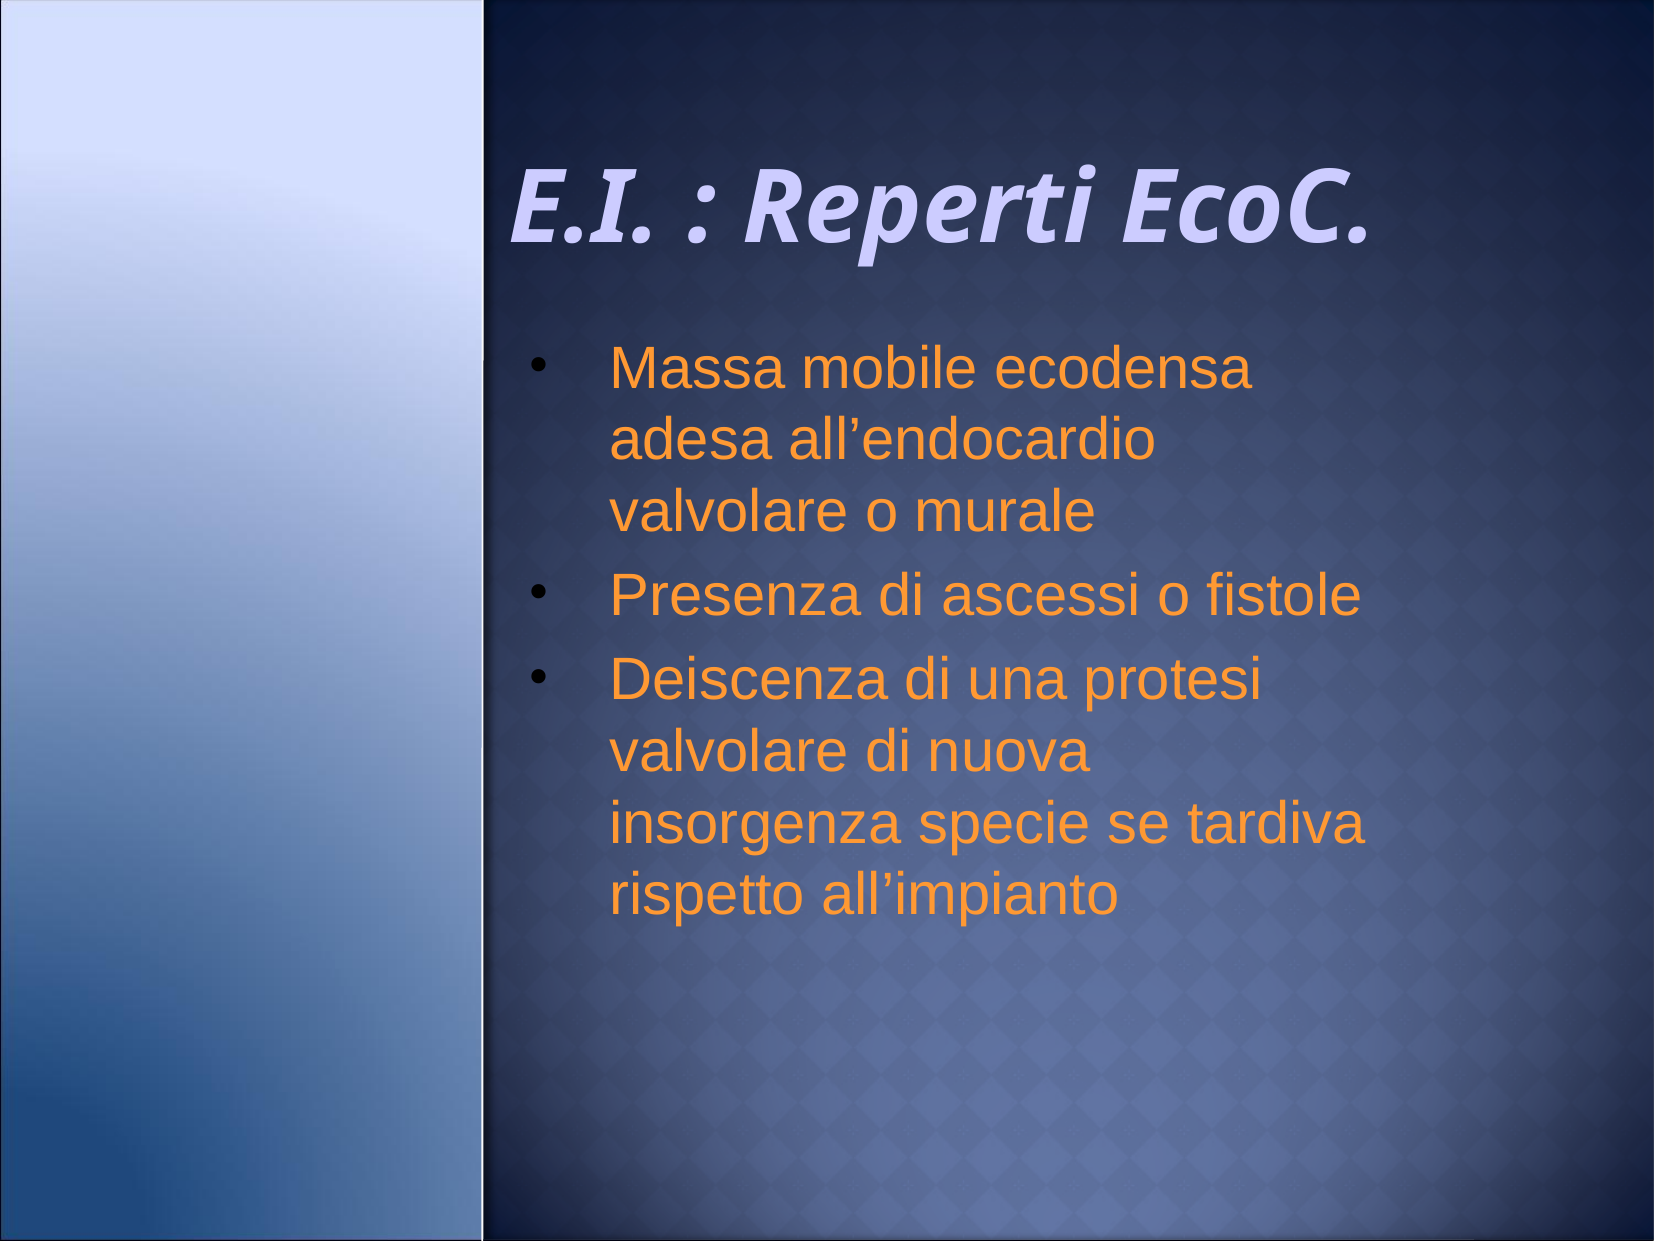

# E.I. : Reperti EcoC.
Massa mobile ecodensa adesa all’endocardio valvolare o murale
Presenza di ascessi o fistole
Deiscenza di una protesi valvolare di nuova insorgenza specie se tardiva rispetto all’impianto